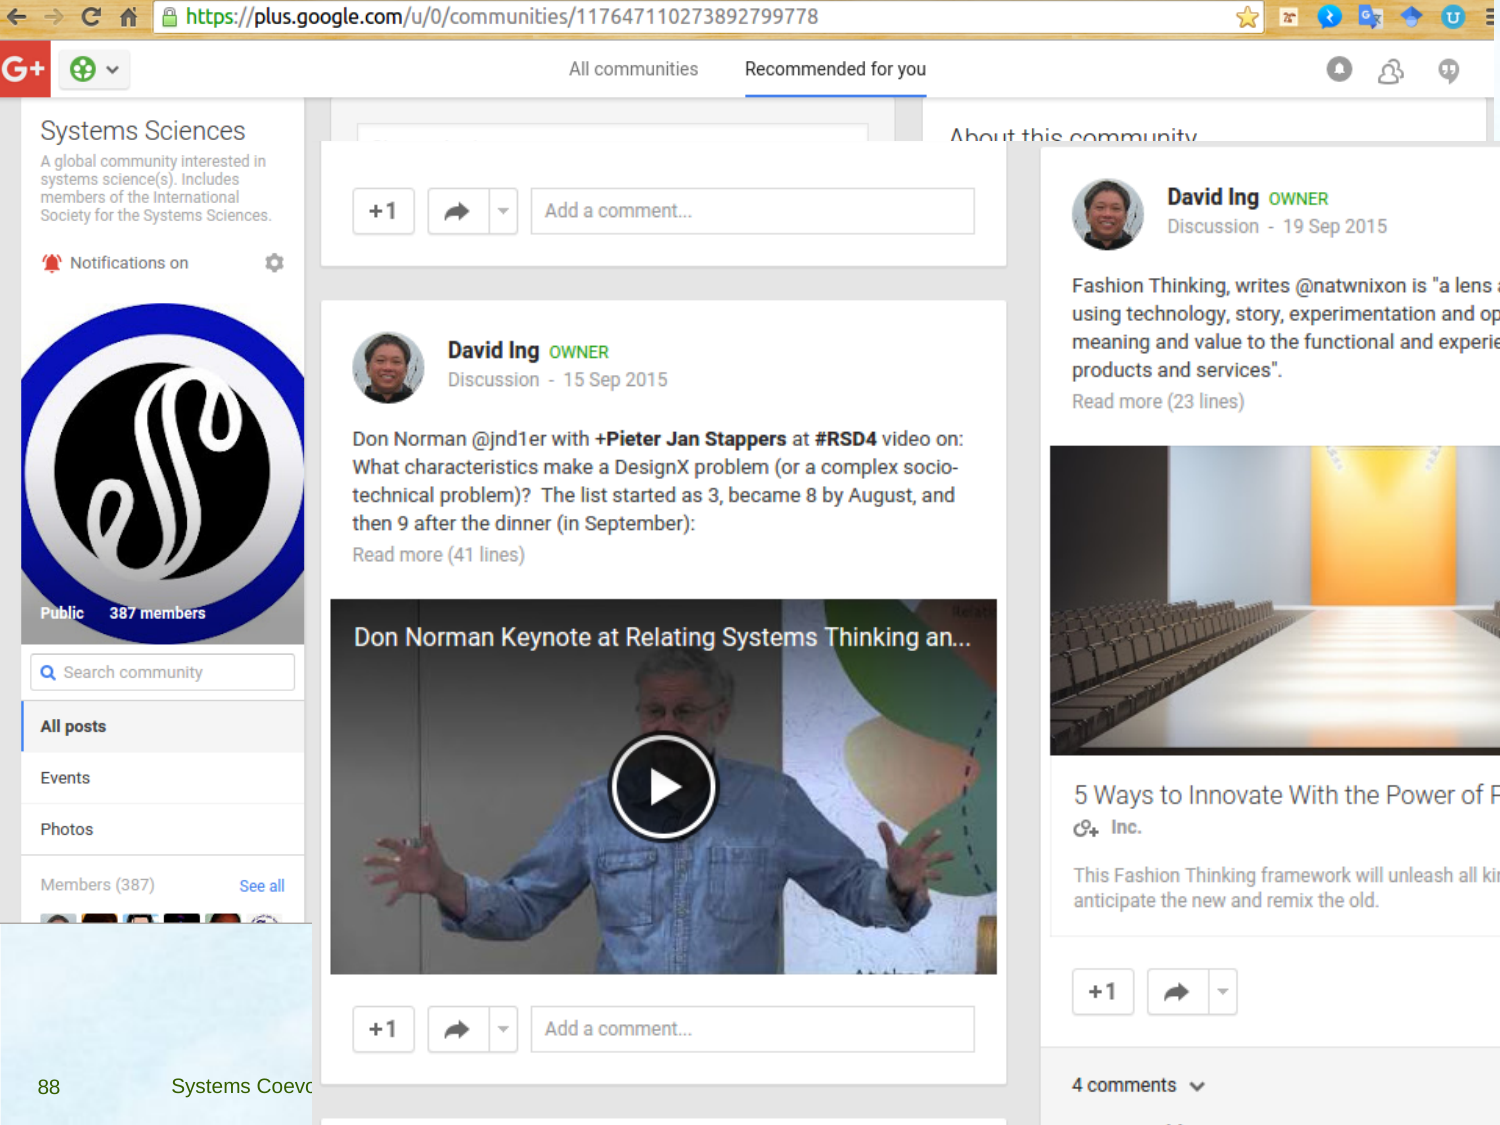

Systems Coevolving: Sciences, Service, Smarter, Cognitive
February 2016
88